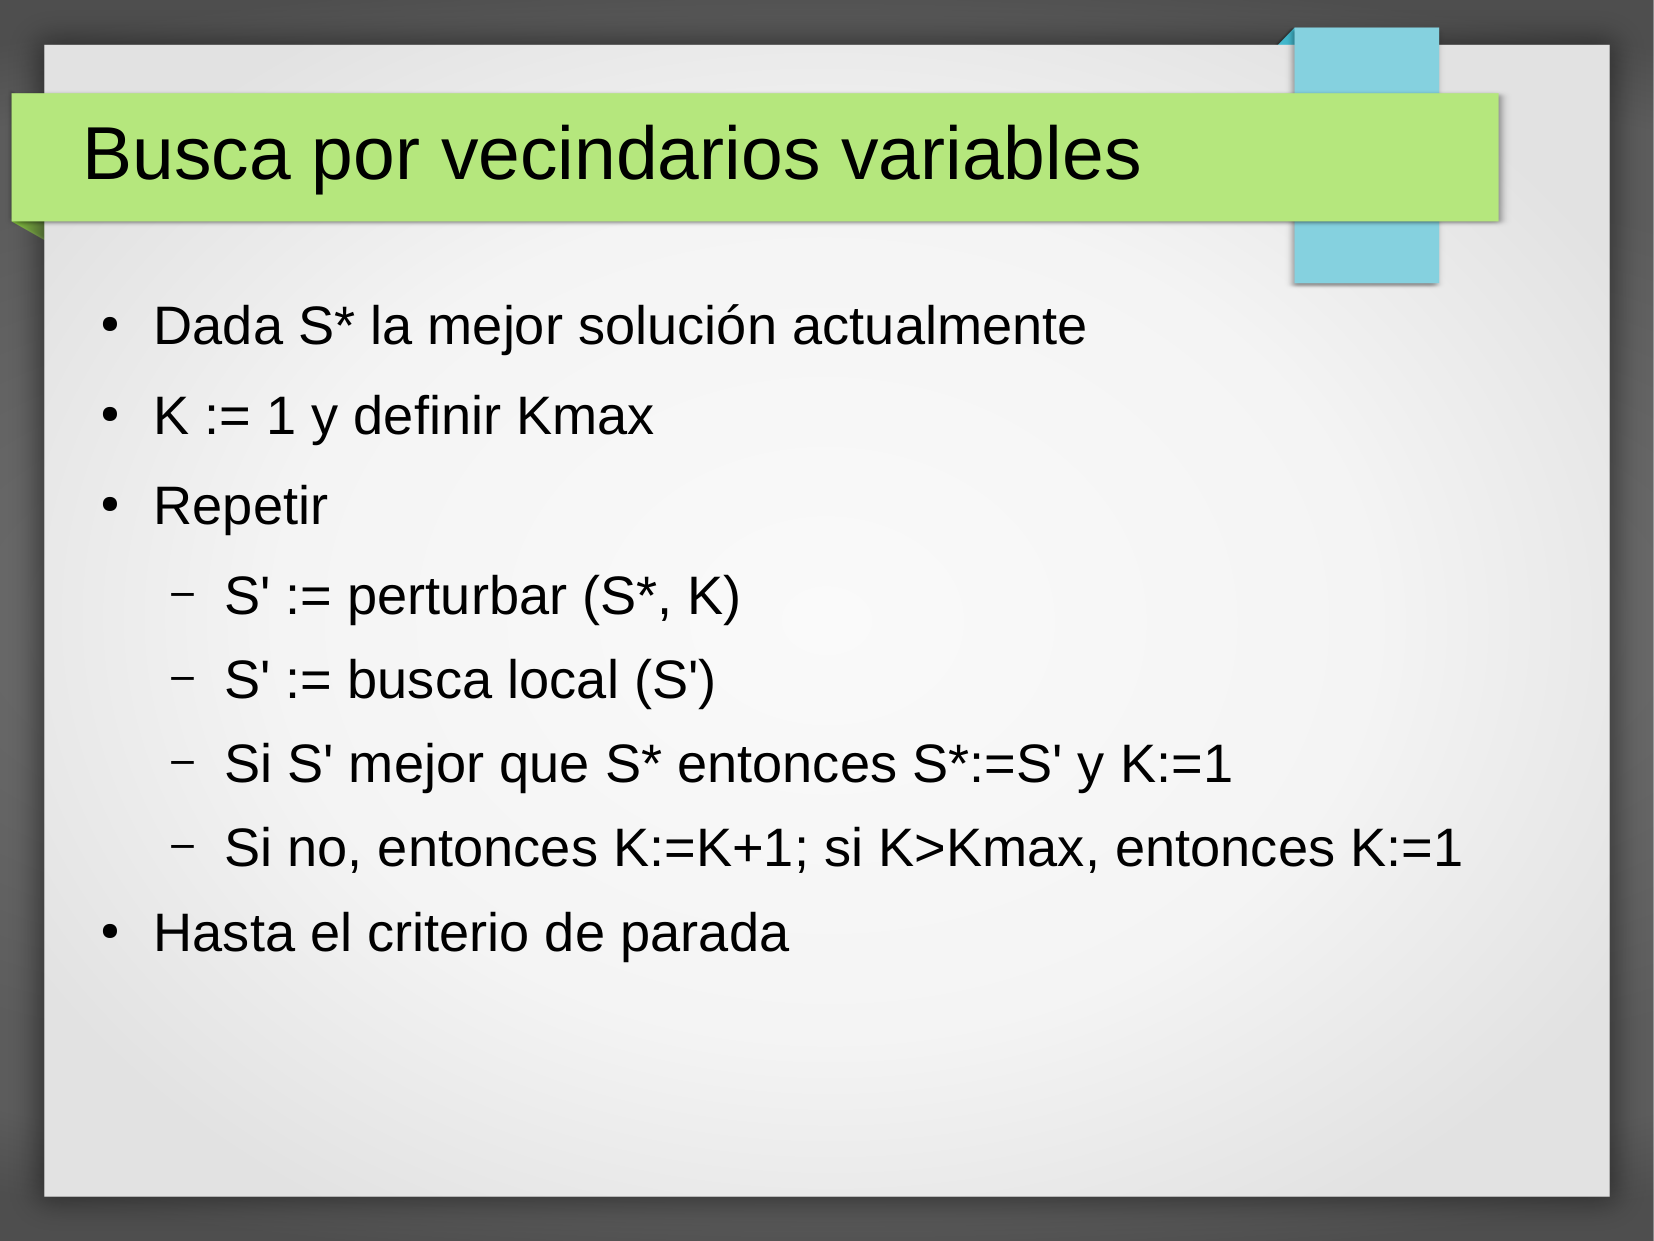

# Busca por vecindarios variables
Dada S* la mejor solución actualmente
K := 1 y definir Kmax
Repetir
S' := perturbar (S*, K)
S' := busca local (S')
Si S' mejor que S* entonces S*:=S' y K:=1
Si no, entonces K:=K+1; si K>Kmax, entonces K:=1
Hasta el criterio de parada